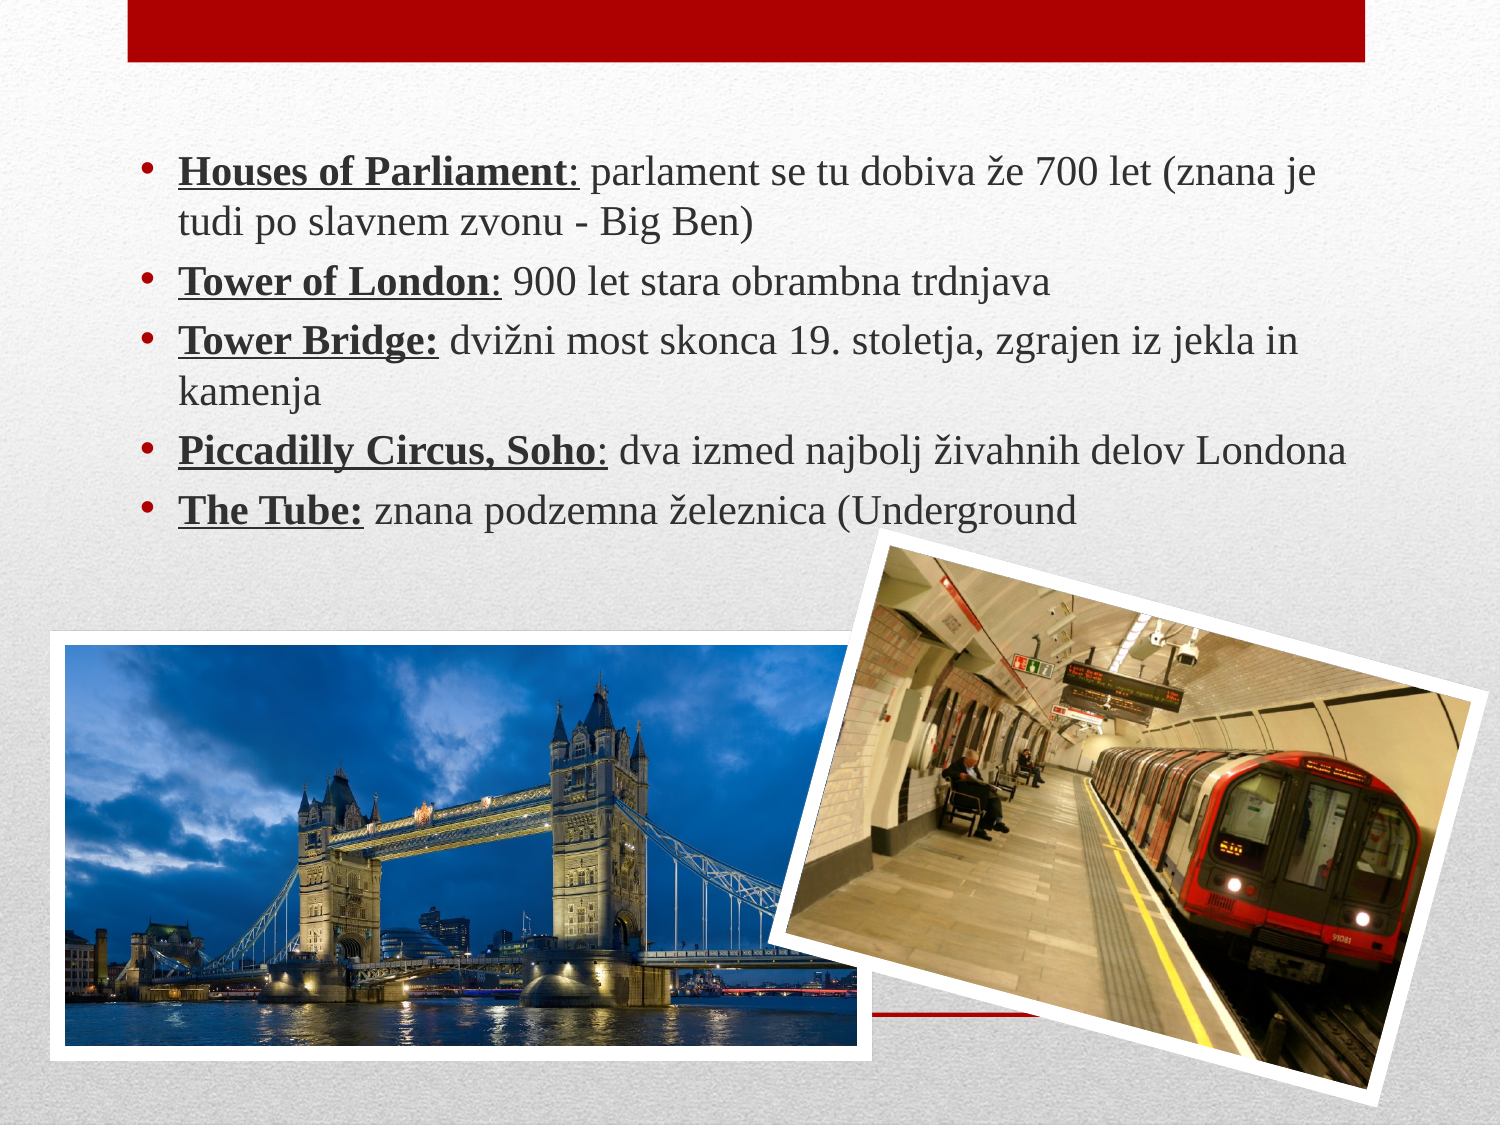

Houses of Parliament: parlament se tu dobiva že 700 let (znana je tudi po slavnem zvonu - Big Ben)
Tower of London: 900 let stara obrambna trdnjava
Tower Bridge: dvižni most skonca 19. stoletja, zgrajen iz jekla in kamenja
Piccadilly Circus, Soho: dva izmed najbolj živahnih delov Londona
The Tube: znana podzemna železnica (Underground
#